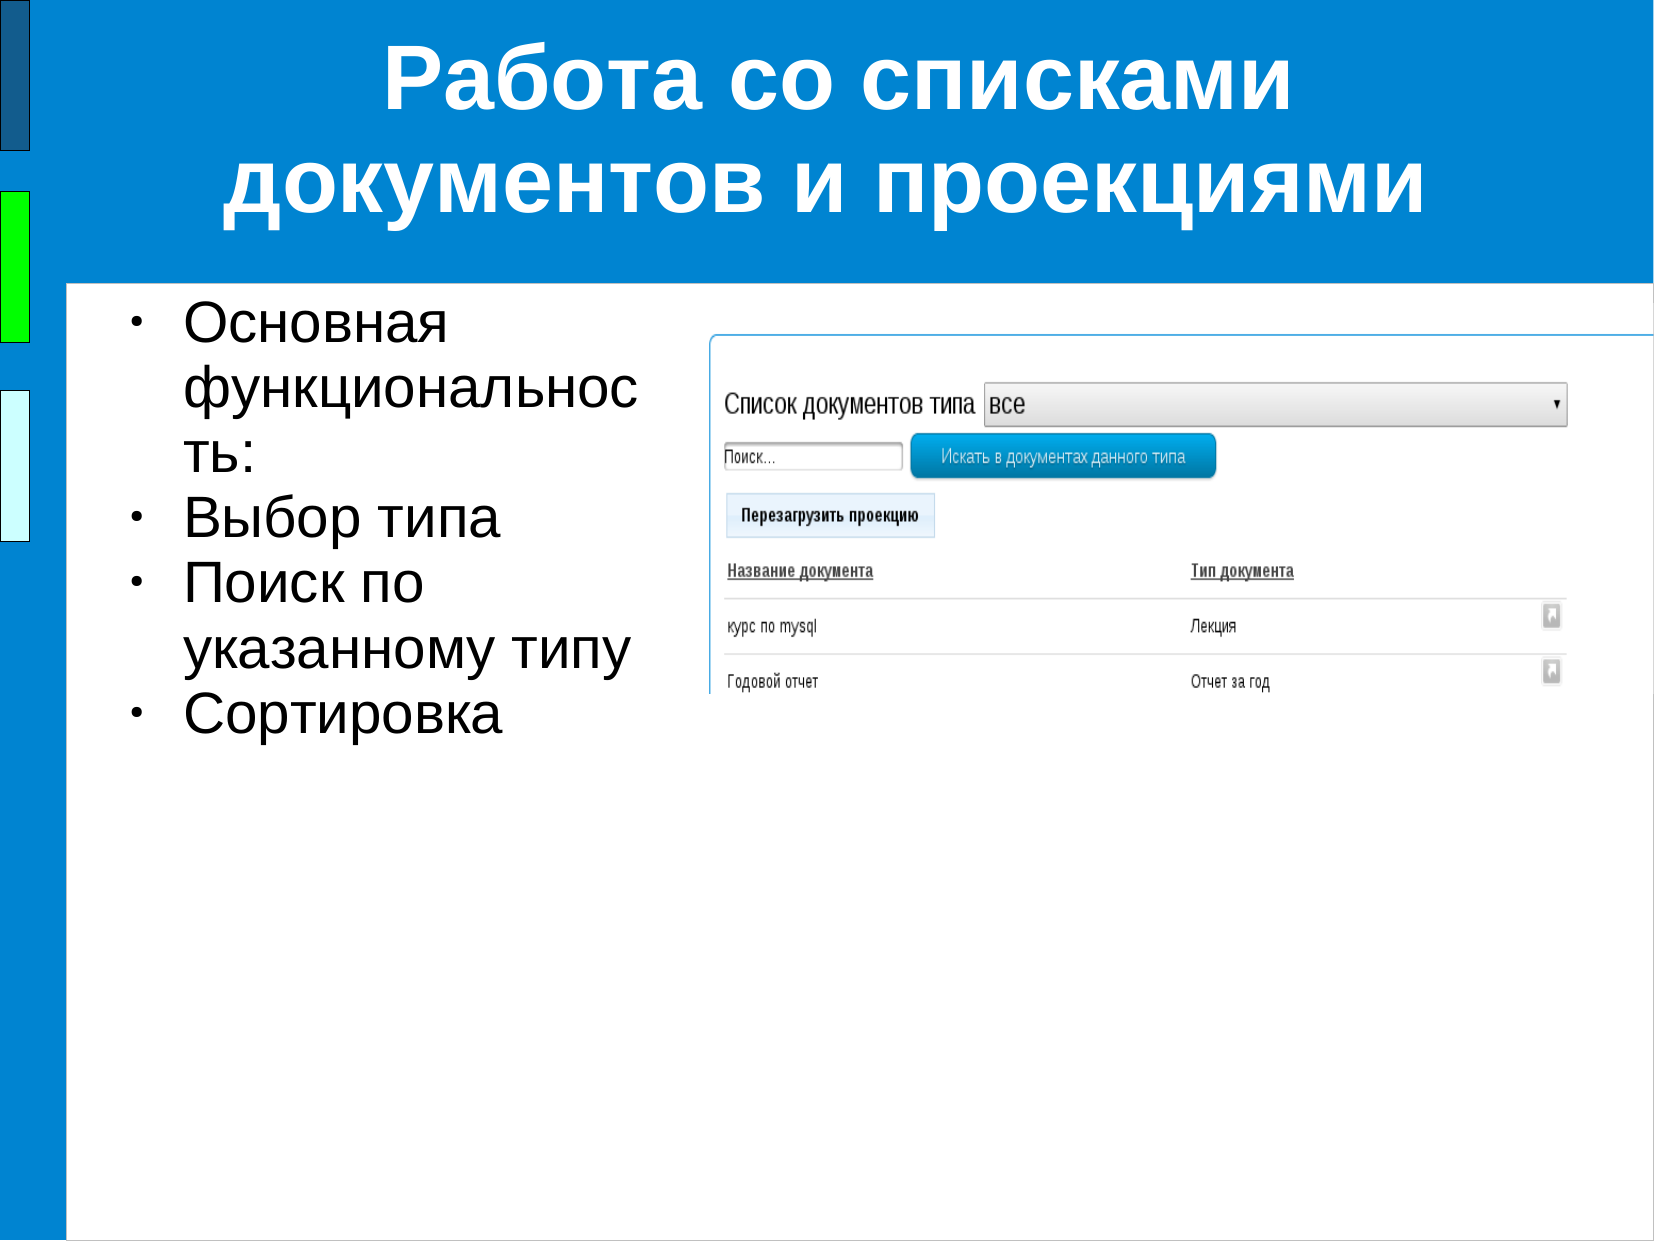

# Работа со списками документов и проекциями
Основная функциональность:
Выбор типа
Поиск по указанному типу
Сортировка
ООО "Альфа-Интегрум", 2013г.